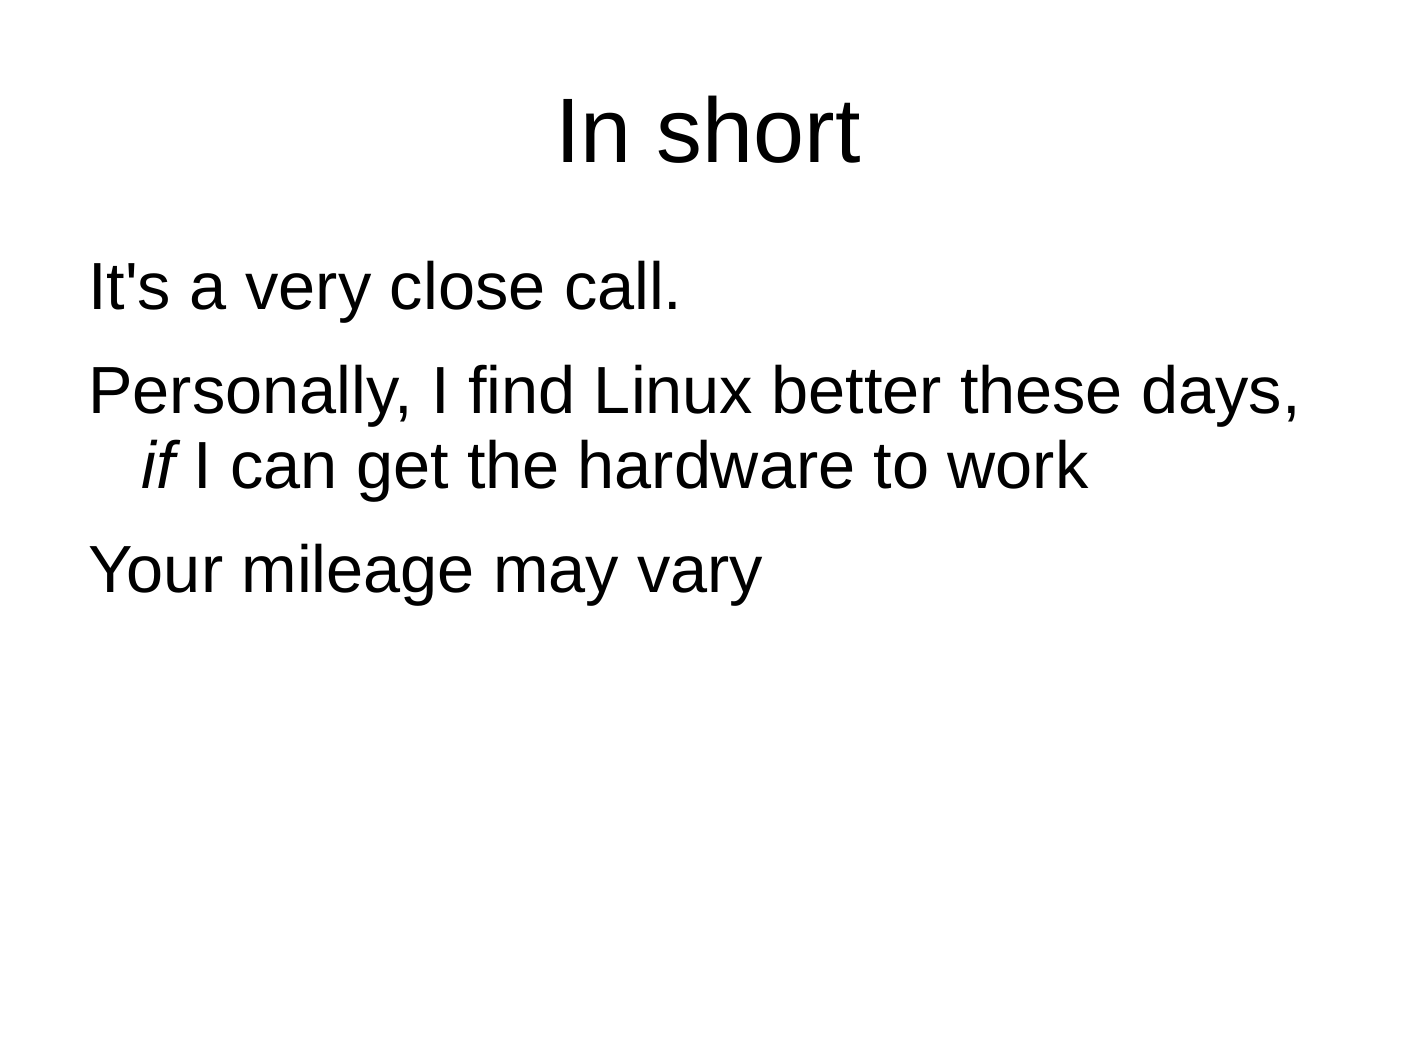

# In short
It's a very close call.
Personally, I find Linux better these days, if I can get the hardware to work
Your mileage may vary